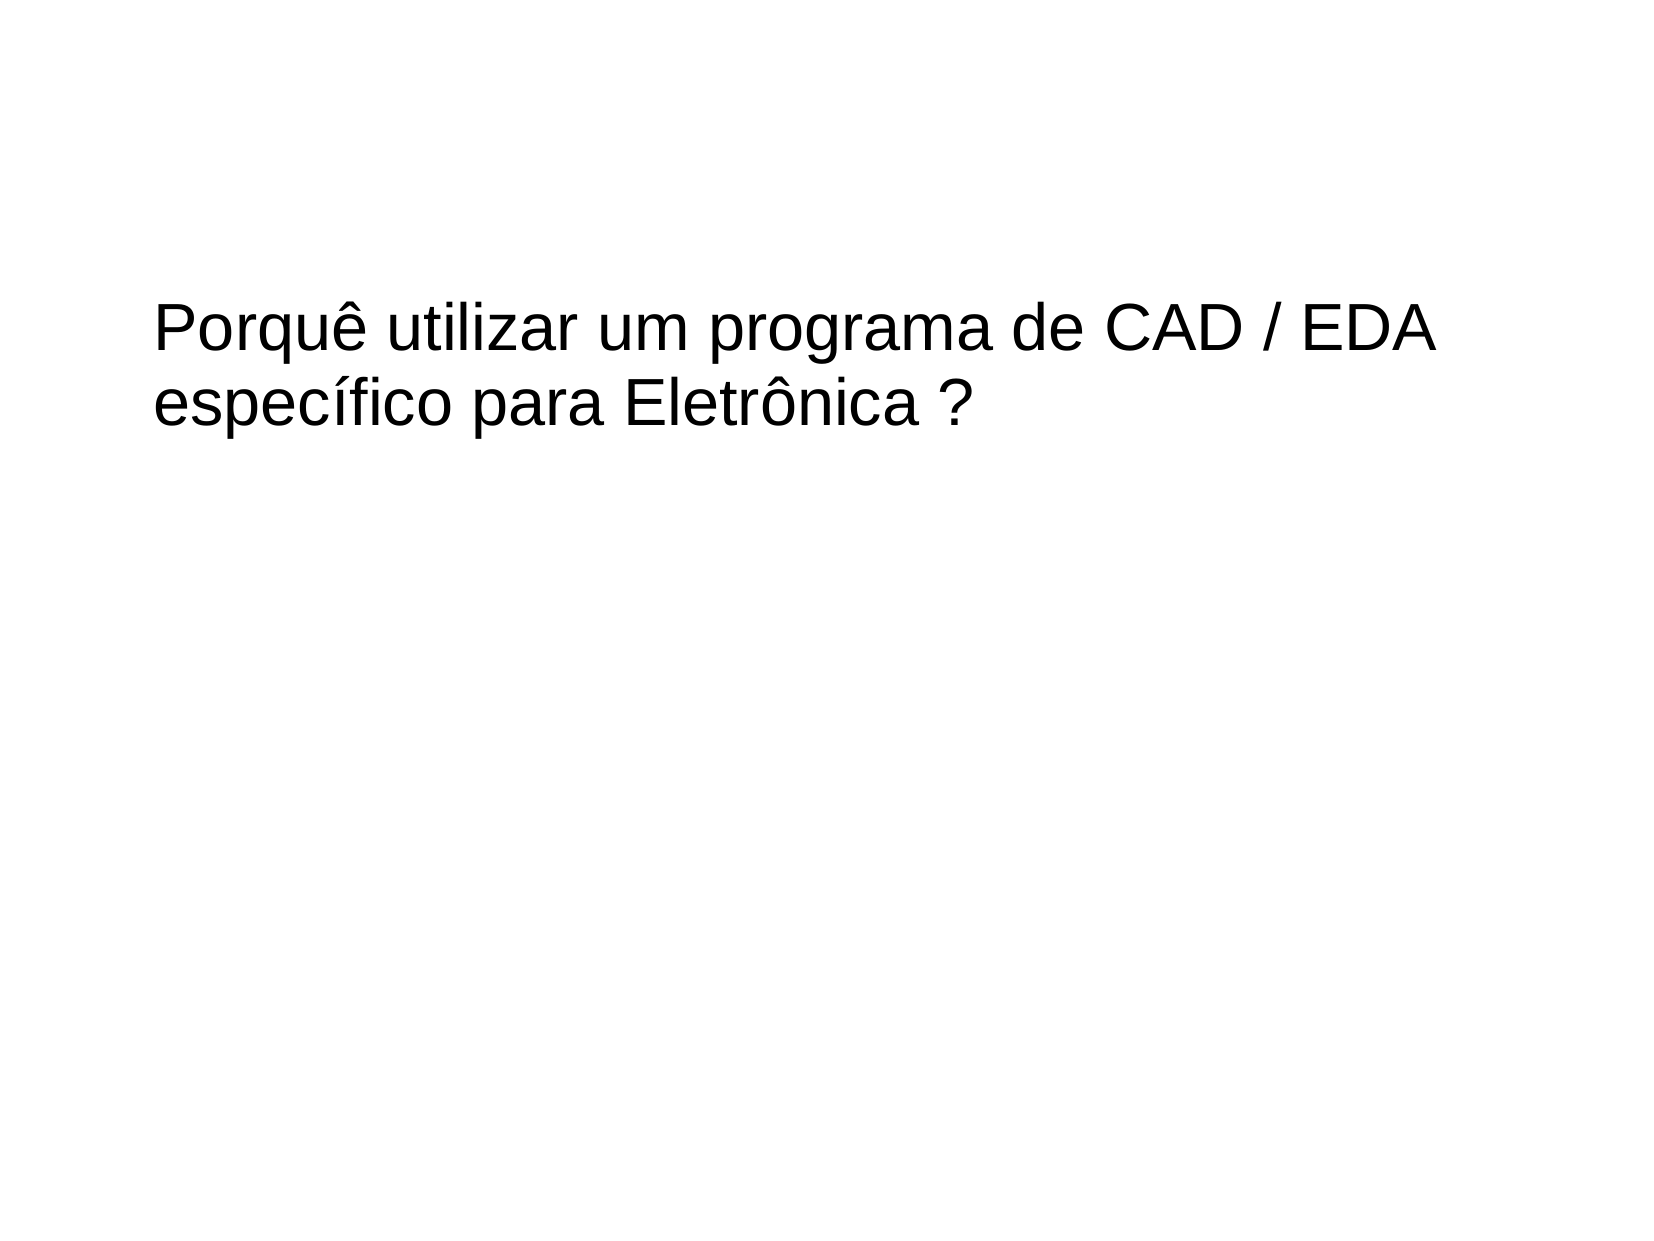

# Porquê utilizar um programa de CAD / EDA específico para Eletrônica ?